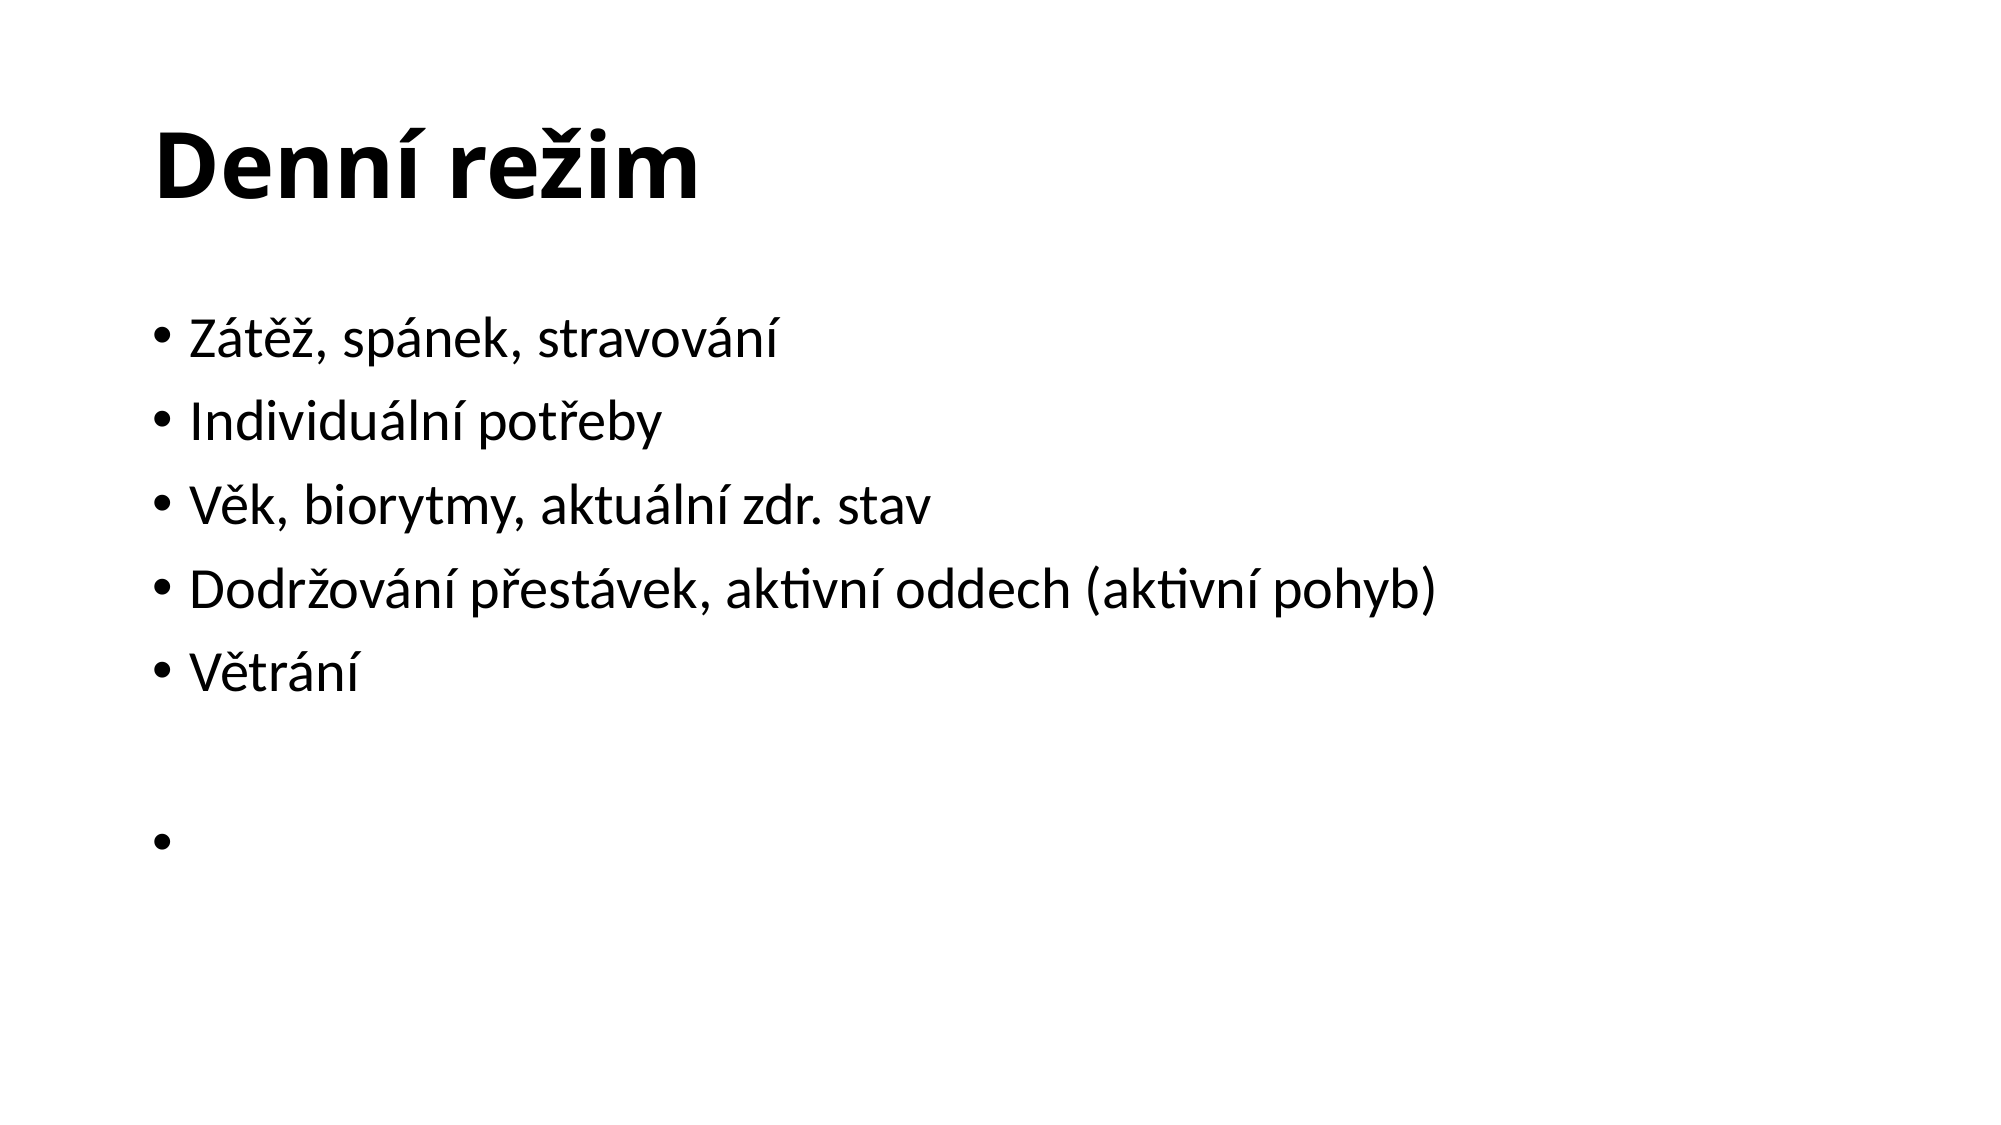

# Denní režim
Zátěž, spánek, stravování
Individuální potřeby
Věk, biorytmy, aktuální zdr. stav
Dodržování přestávek, aktivní oddech (aktivní pohyb)
Větrání